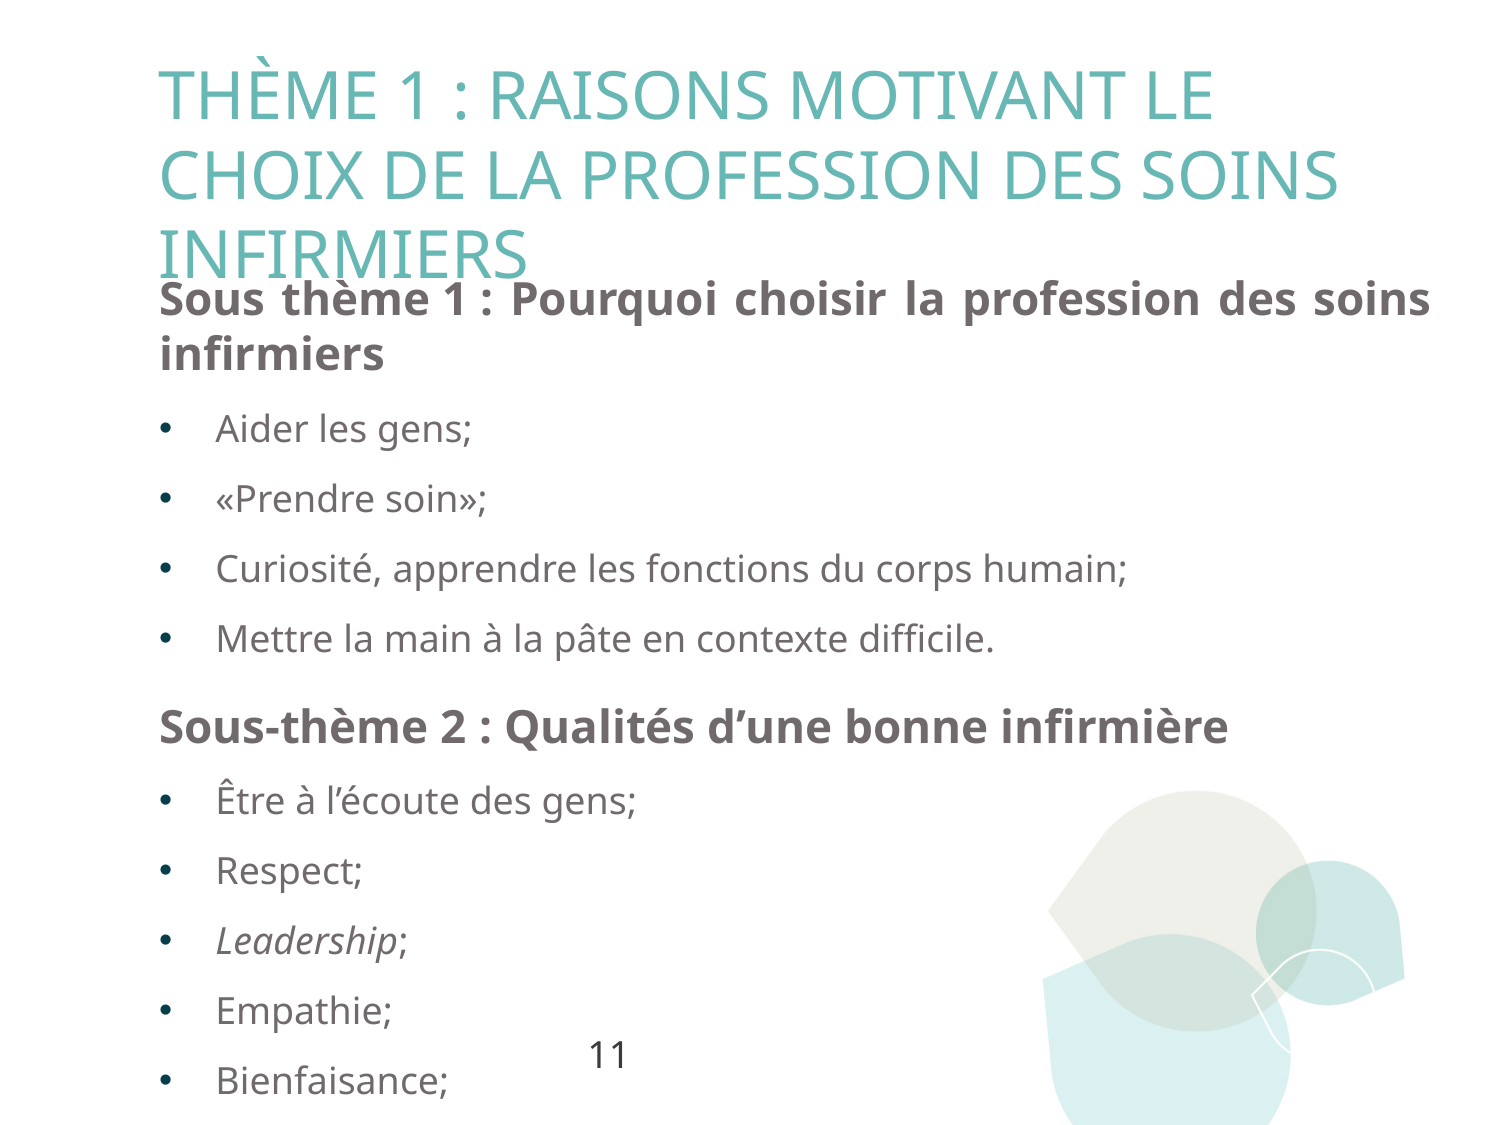

# THÈME 1 : RAISONS MOTIVANT LE CHOIX DE LA PROFESSION DES SOINS INFIRMIERS
Sous thème 1 : Pourquoi choisir la profession des soins infirmiers
Aider les gens;
«Prendre soin»;
Curiosité, apprendre les fonctions du corps humain;
Mettre la main à la pâte en contexte difficile.
Sous-thème 2 : Qualités d’une bonne infirmière
Être à l’écoute des gens;
Respect;
Leadership;
Empathie;
Bienfaisance;
Curiosité.